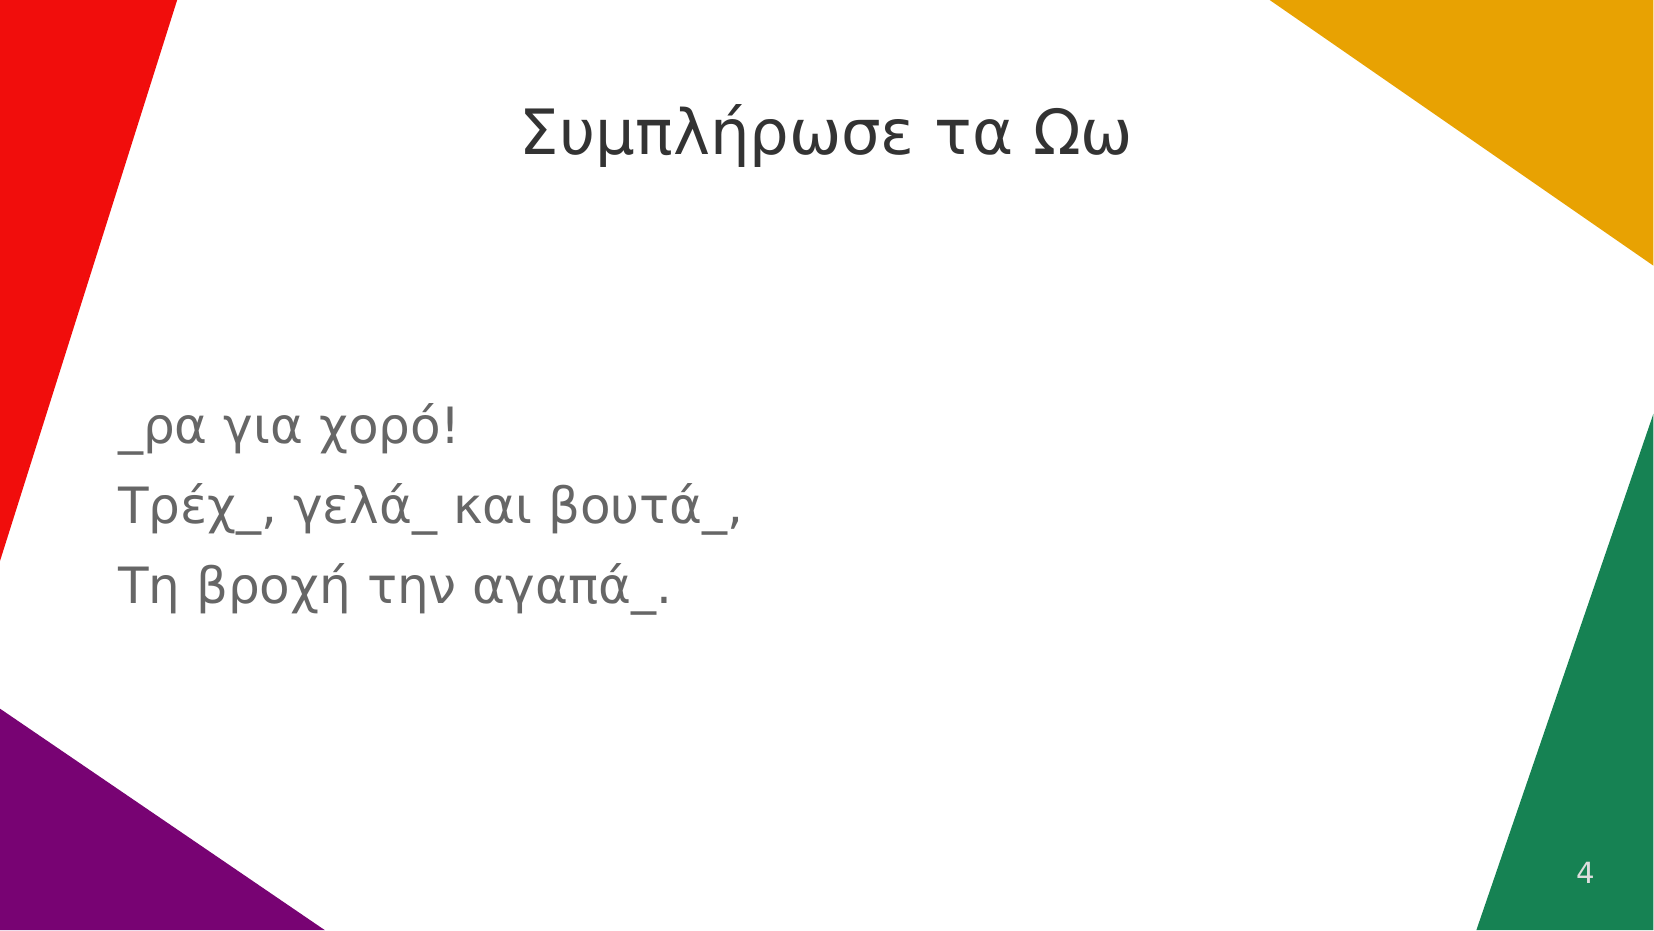

# Συμπλήρωσε τα Ωω
_ρα για χορό!
Τρέχ_, γελά_ και βουτά_,
Τη βροχή την αγαπά_.
4